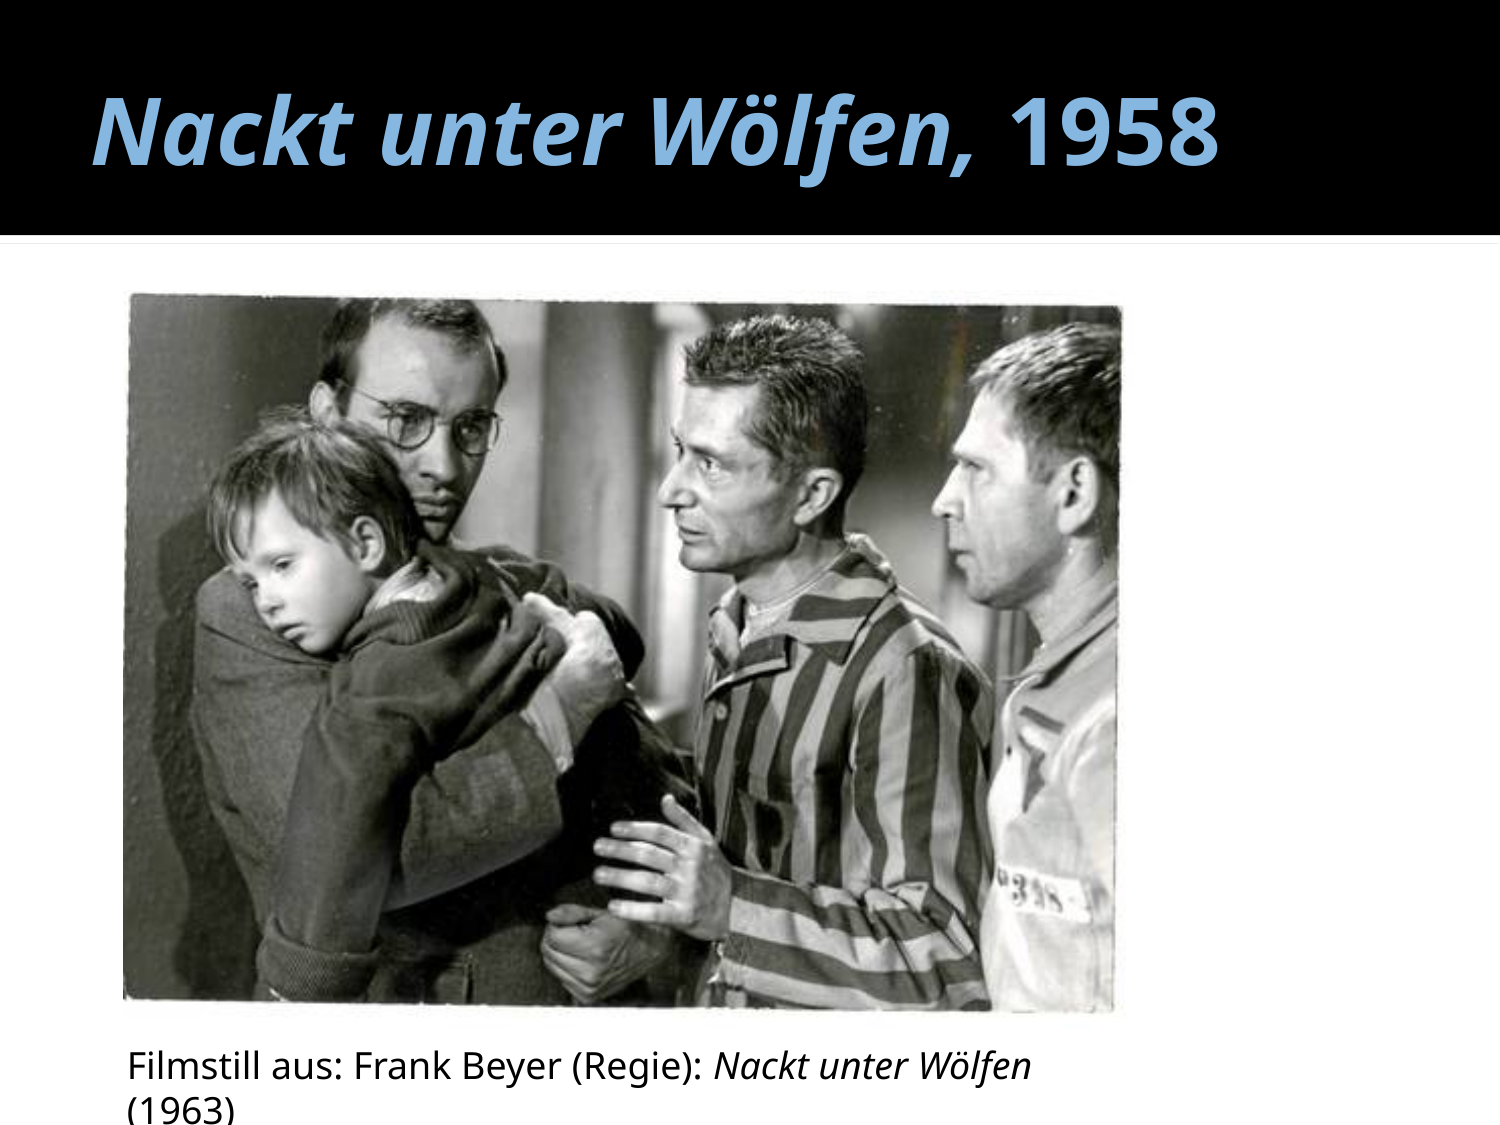

# Nackt unter Wölfen, 1958
Filmstill aus: Frank Beyer (Regie): Nackt unter Wölfen (1963)